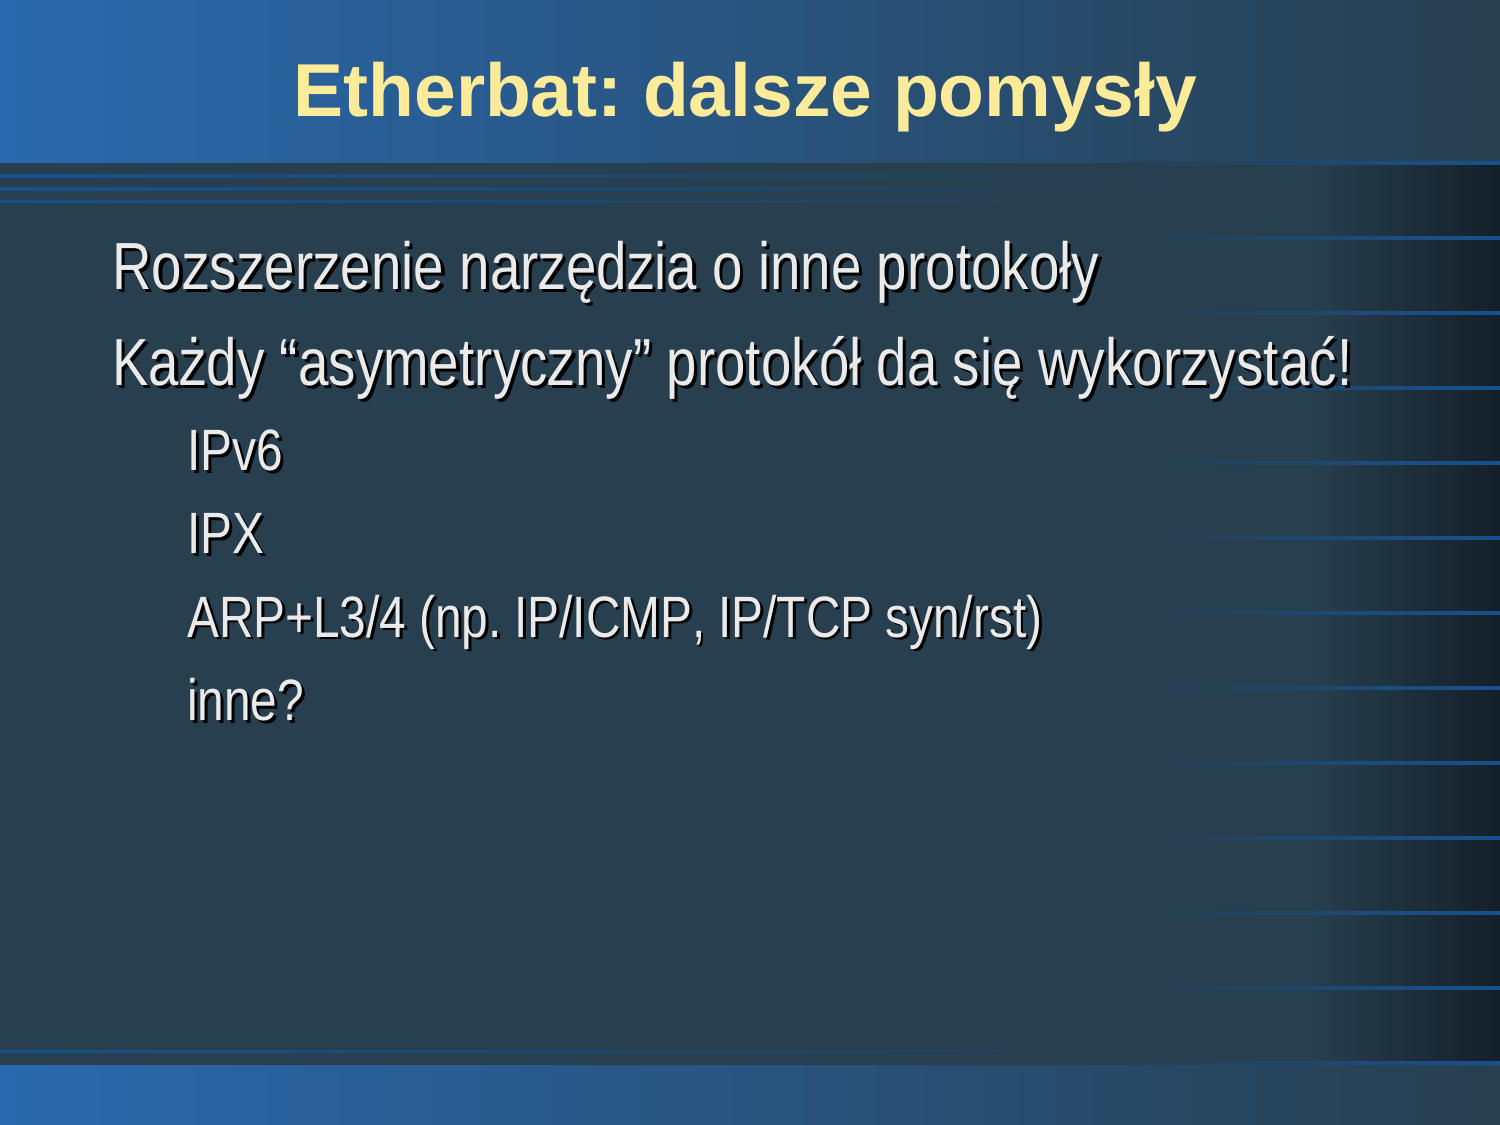

# Etherbat: dalsze pomysły
Rozszerzenie narzędzia o inne protokoły
Każdy “asymetryczny” protokół da się wykorzystać!
IPv6
IPX
ARP+L3/4 (np. IP/ICMP, IP/TCP syn/rst)
inne?